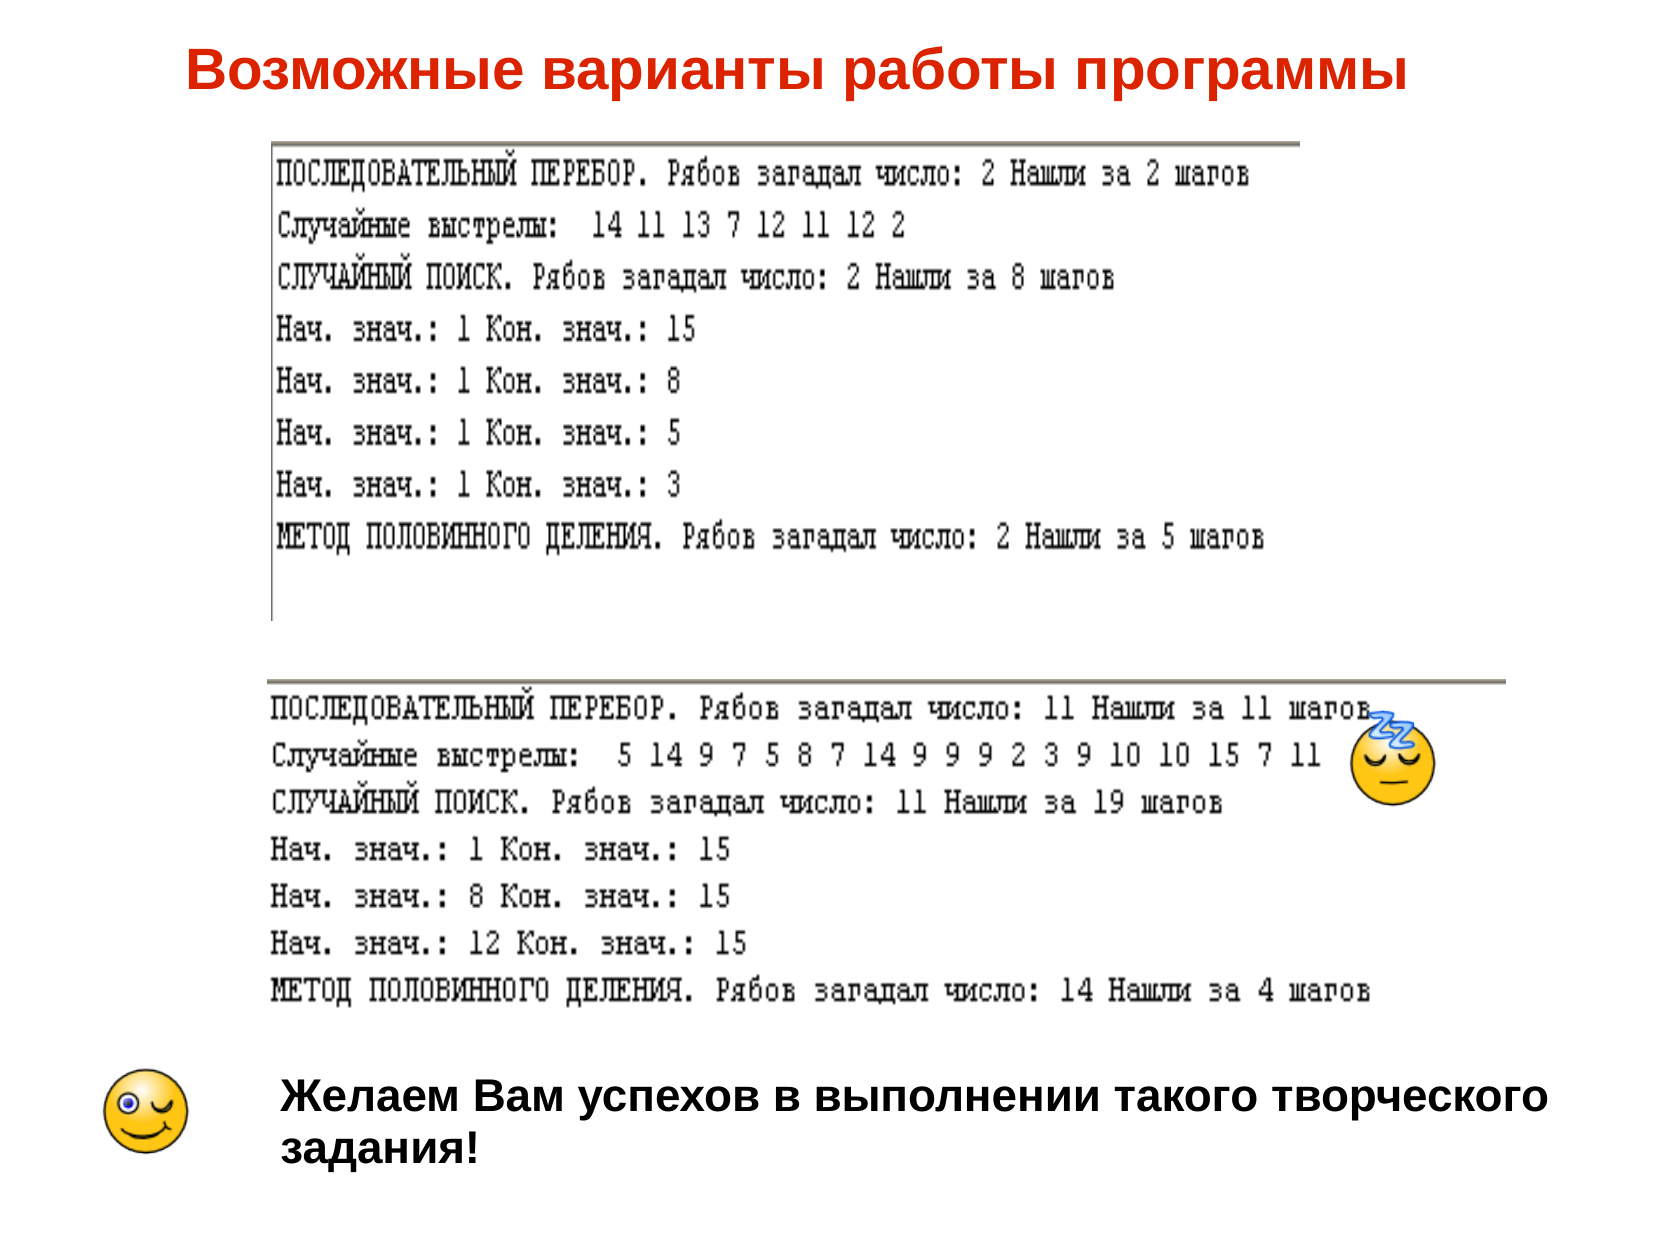

Возможные варианты работы программы
Желаем Вам успехов в выполнении такого творческого задания!